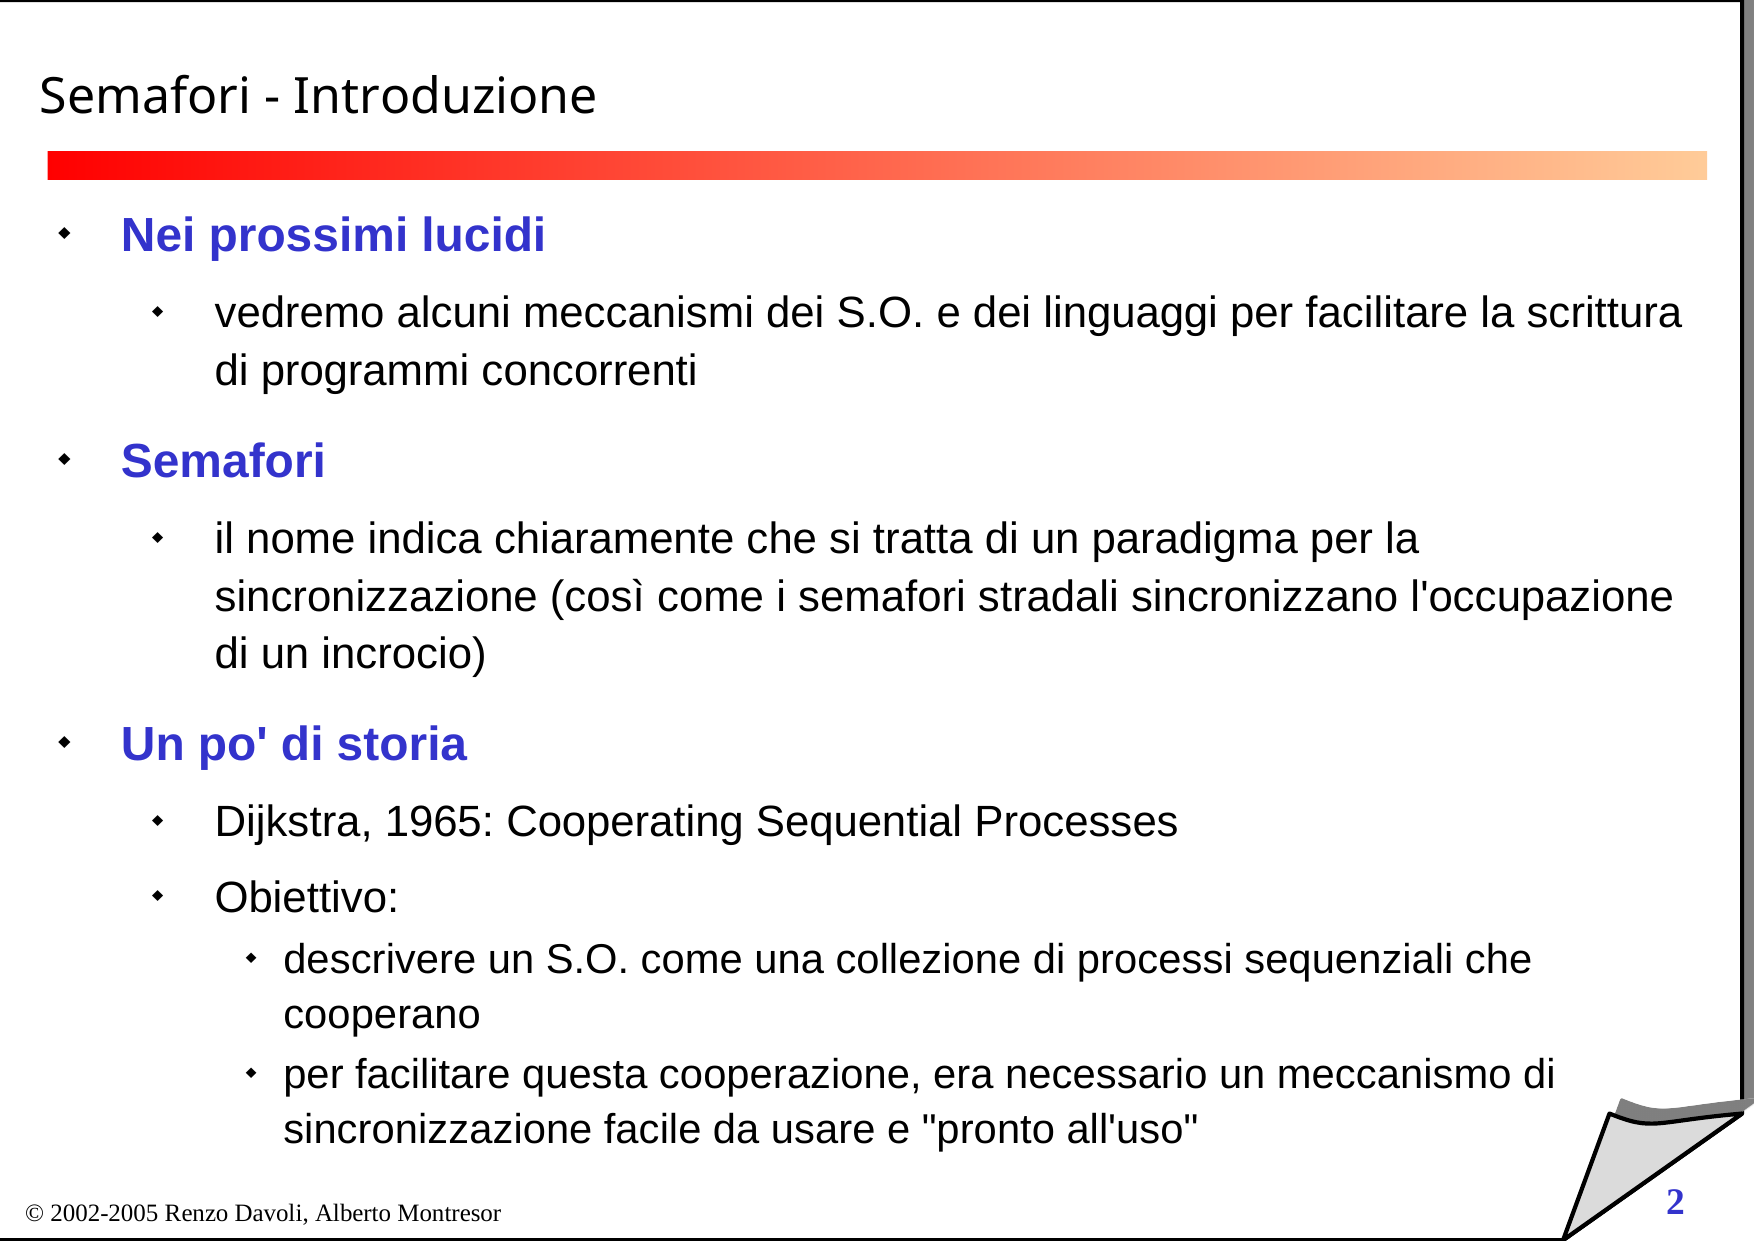

# Semafori - Introduzione
Nei prossimi lucidi
vedremo alcuni meccanismi dei S.O. e dei linguaggi per facilitare la scrittura di programmi concorrenti
Semafori
il nome indica chiaramente che si tratta di un paradigma per la sincronizzazione (così come i semafori stradali sincronizzano l'occupazione di un incrocio)
Un po' di storia
Dijkstra, 1965: Cooperating Sequential Processes
Obiettivo:
descrivere un S.O. come una collezione di processi sequenziali che cooperano
per facilitare questa cooperazione, era necessario un meccanismo di sincronizzazione facile da usare e "pronto all'uso"